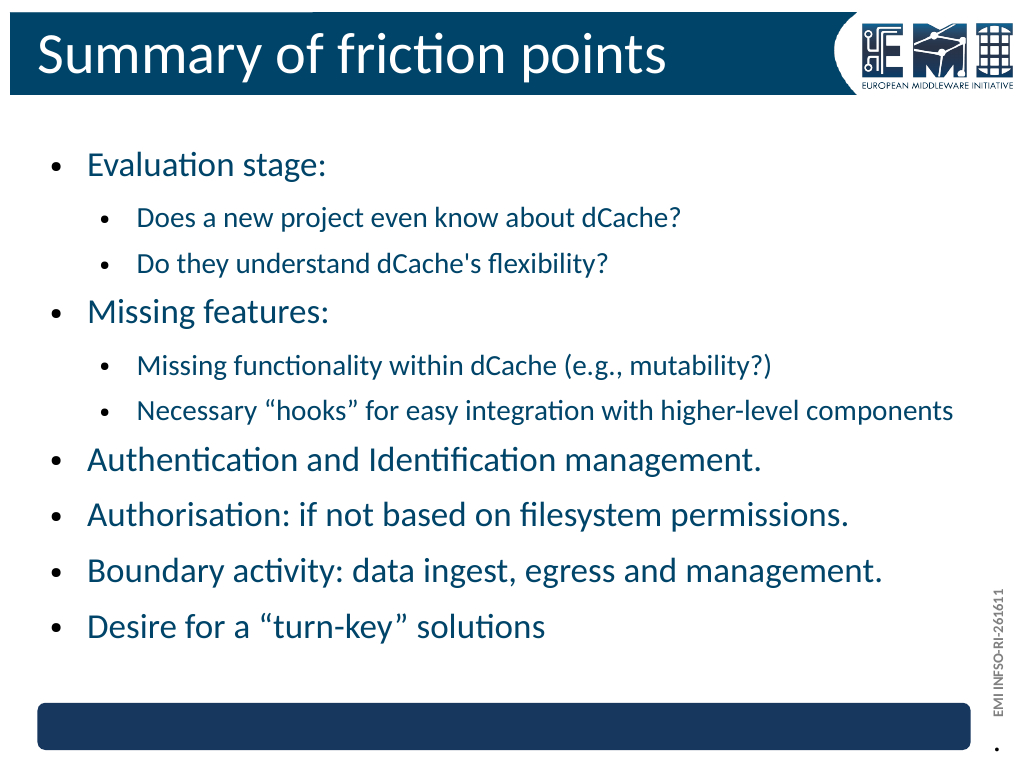

# Summary of friction points
Evaluation stage:
Does a new project even know about dCache?
Do they understand dCache's flexibility?
Missing features:
Missing functionality within dCache (e.g., mutability?)
Necessary “hooks” for easy integration with higher-level components
Authentication and Identification management.
Authorisation: if not based on filesystem permissions.
Boundary activity: data ingest, egress and management.
Desire for a “turn-key” solutions